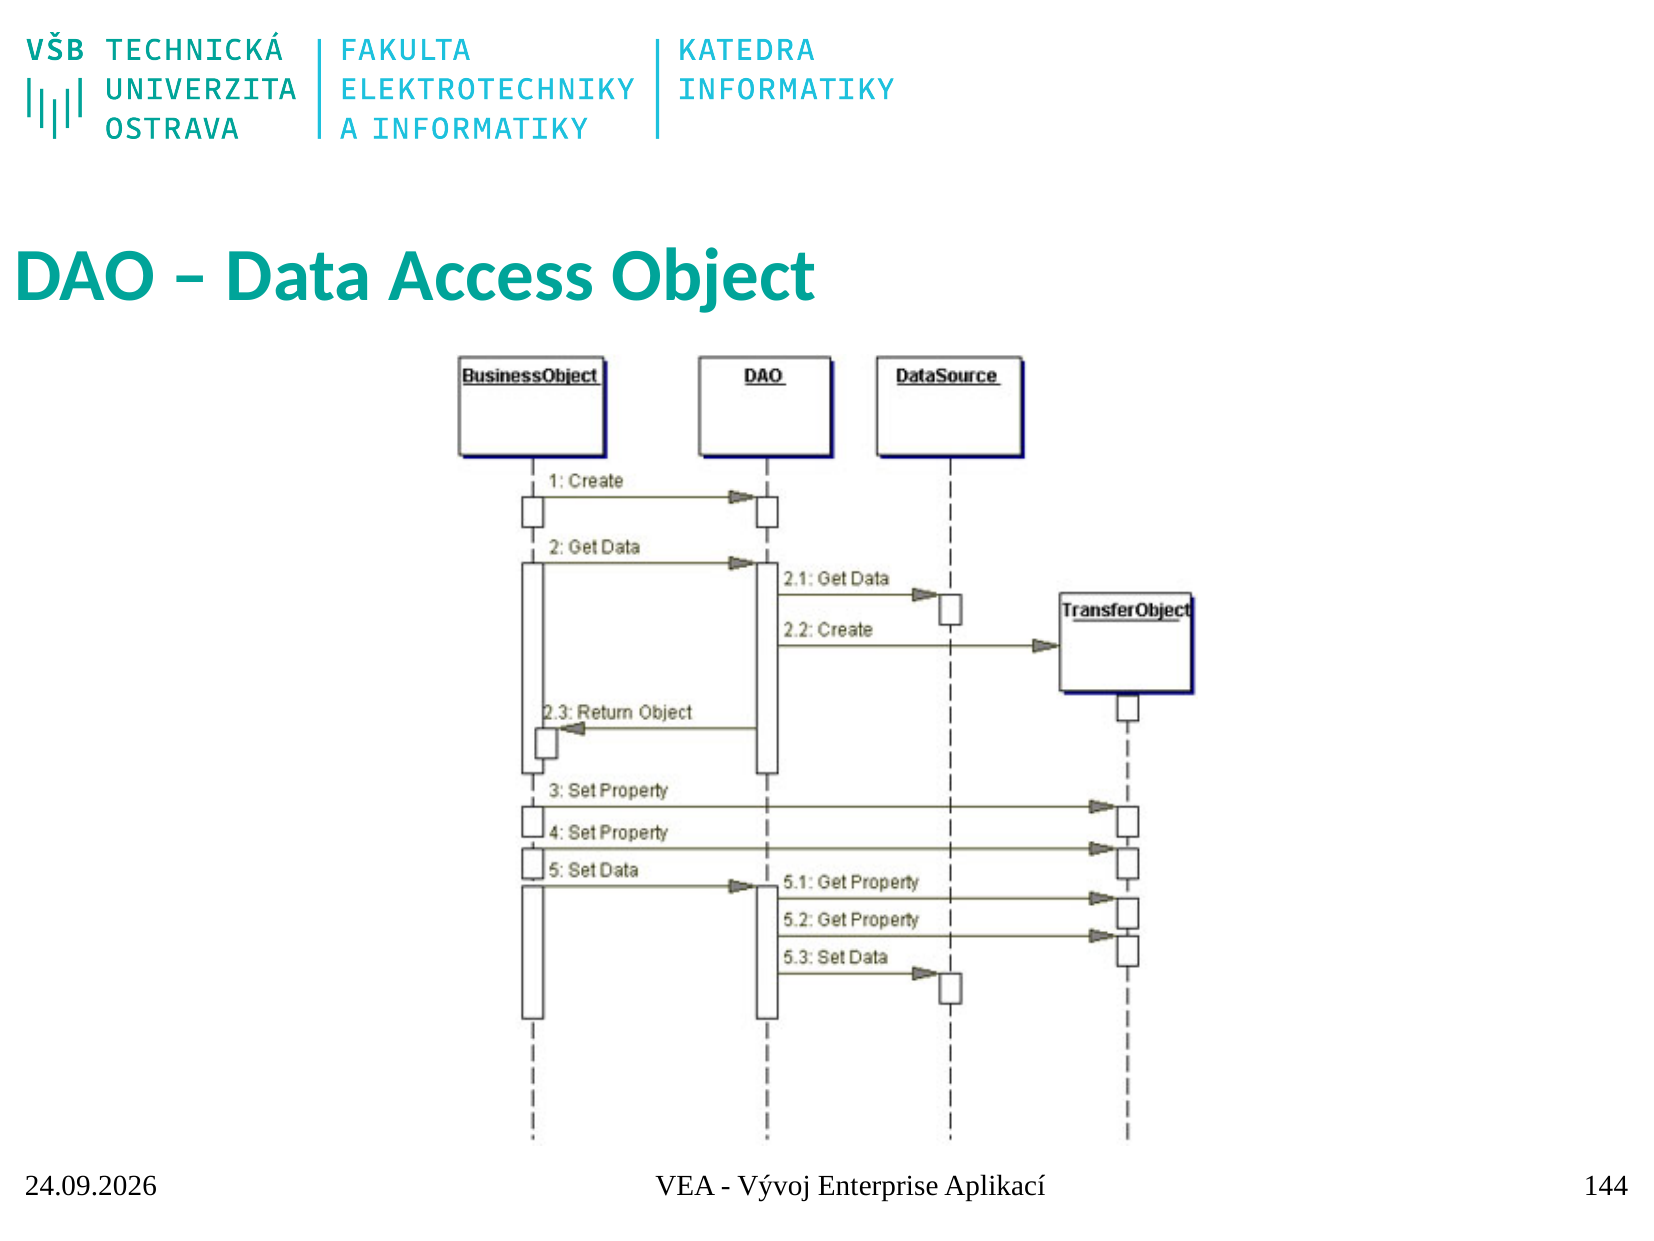

# DAO – Data Access Object
VEA - Vývoj Enterprise Aplikací
144